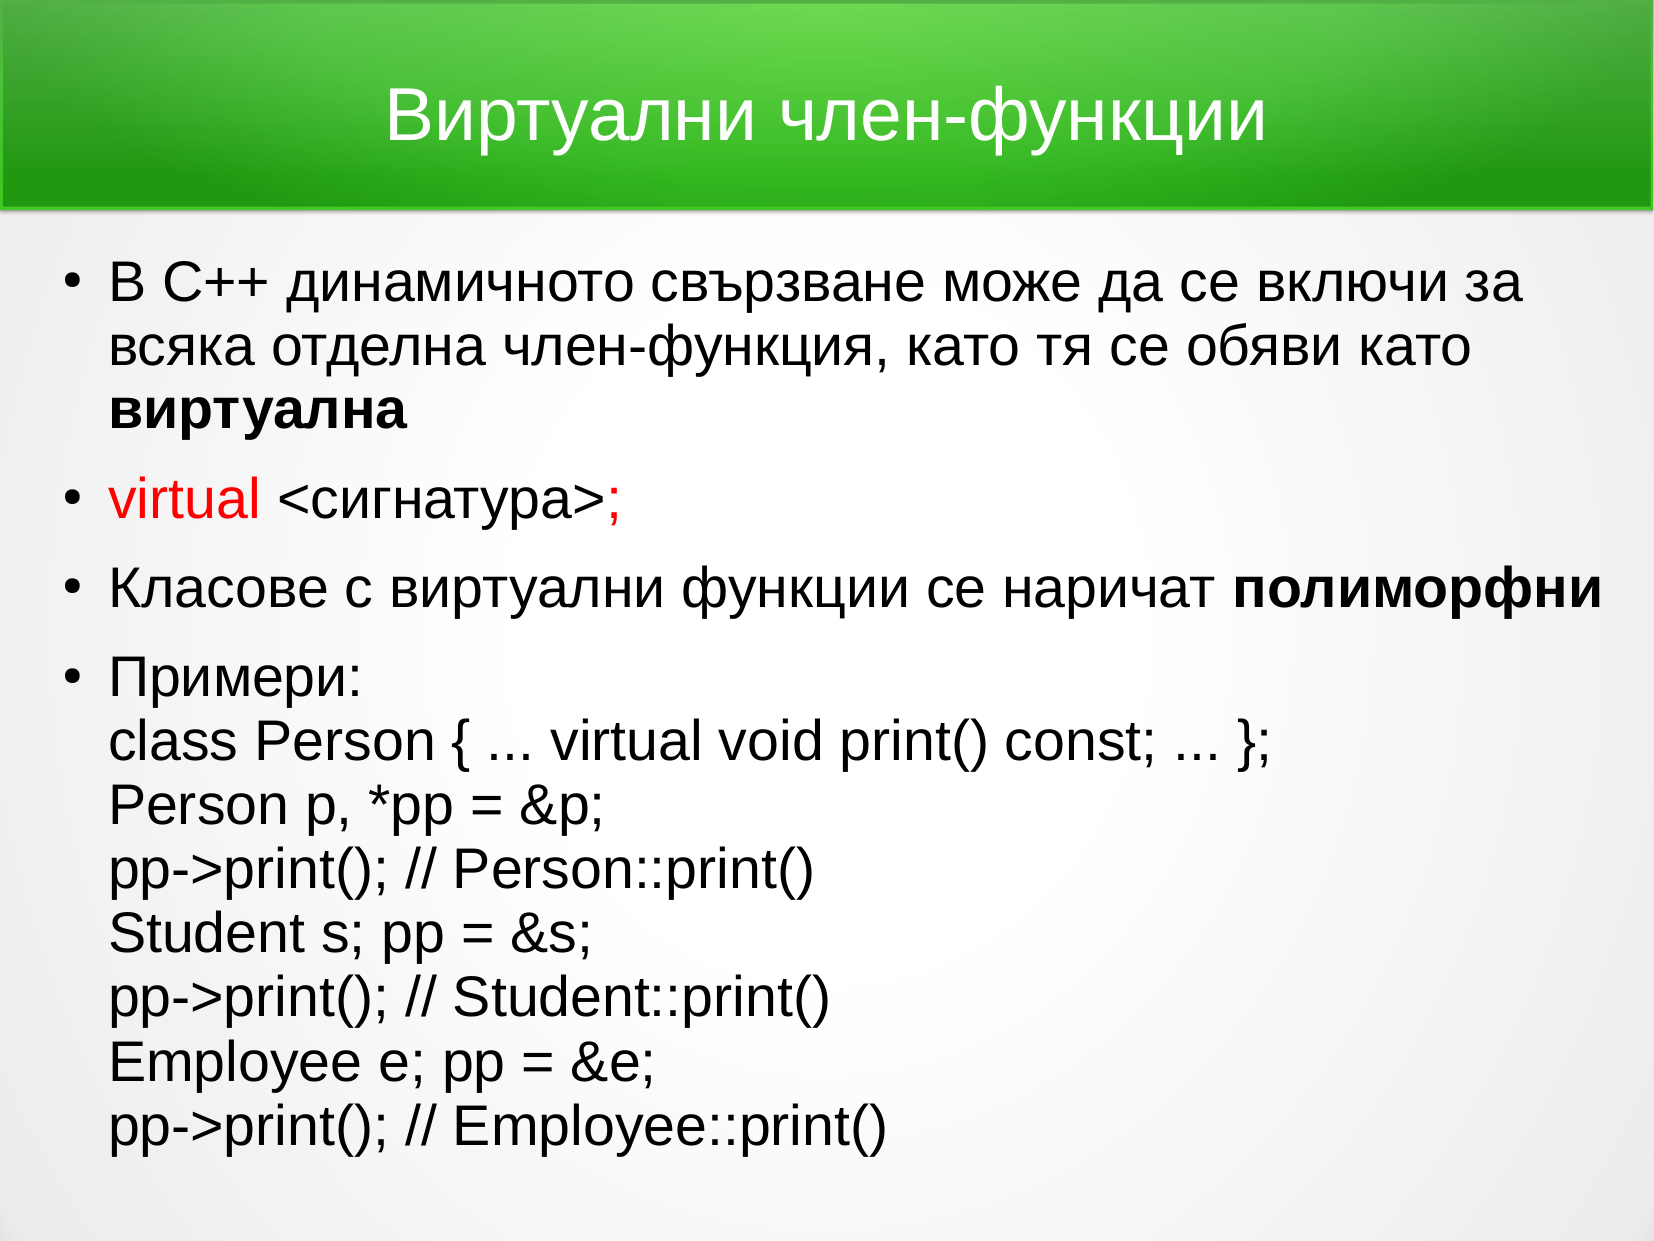

# Виртуални член-функции
В C++ динамичното свързване може да се включи за всяка отделна член-функция, като тя се обяви като виртуална
virtual <сигнатура>;
Класове с виртуални функции се наричат полиморфни
Примери:
class Person { ... virtual void print() const; ... };
Person p, *pp = &p;
pp->print(); // Person::print()
Student s; pp = &s;
pp->print(); // Student::print()
Employee e; pp = &e;
pp->print(); // Employee::print()